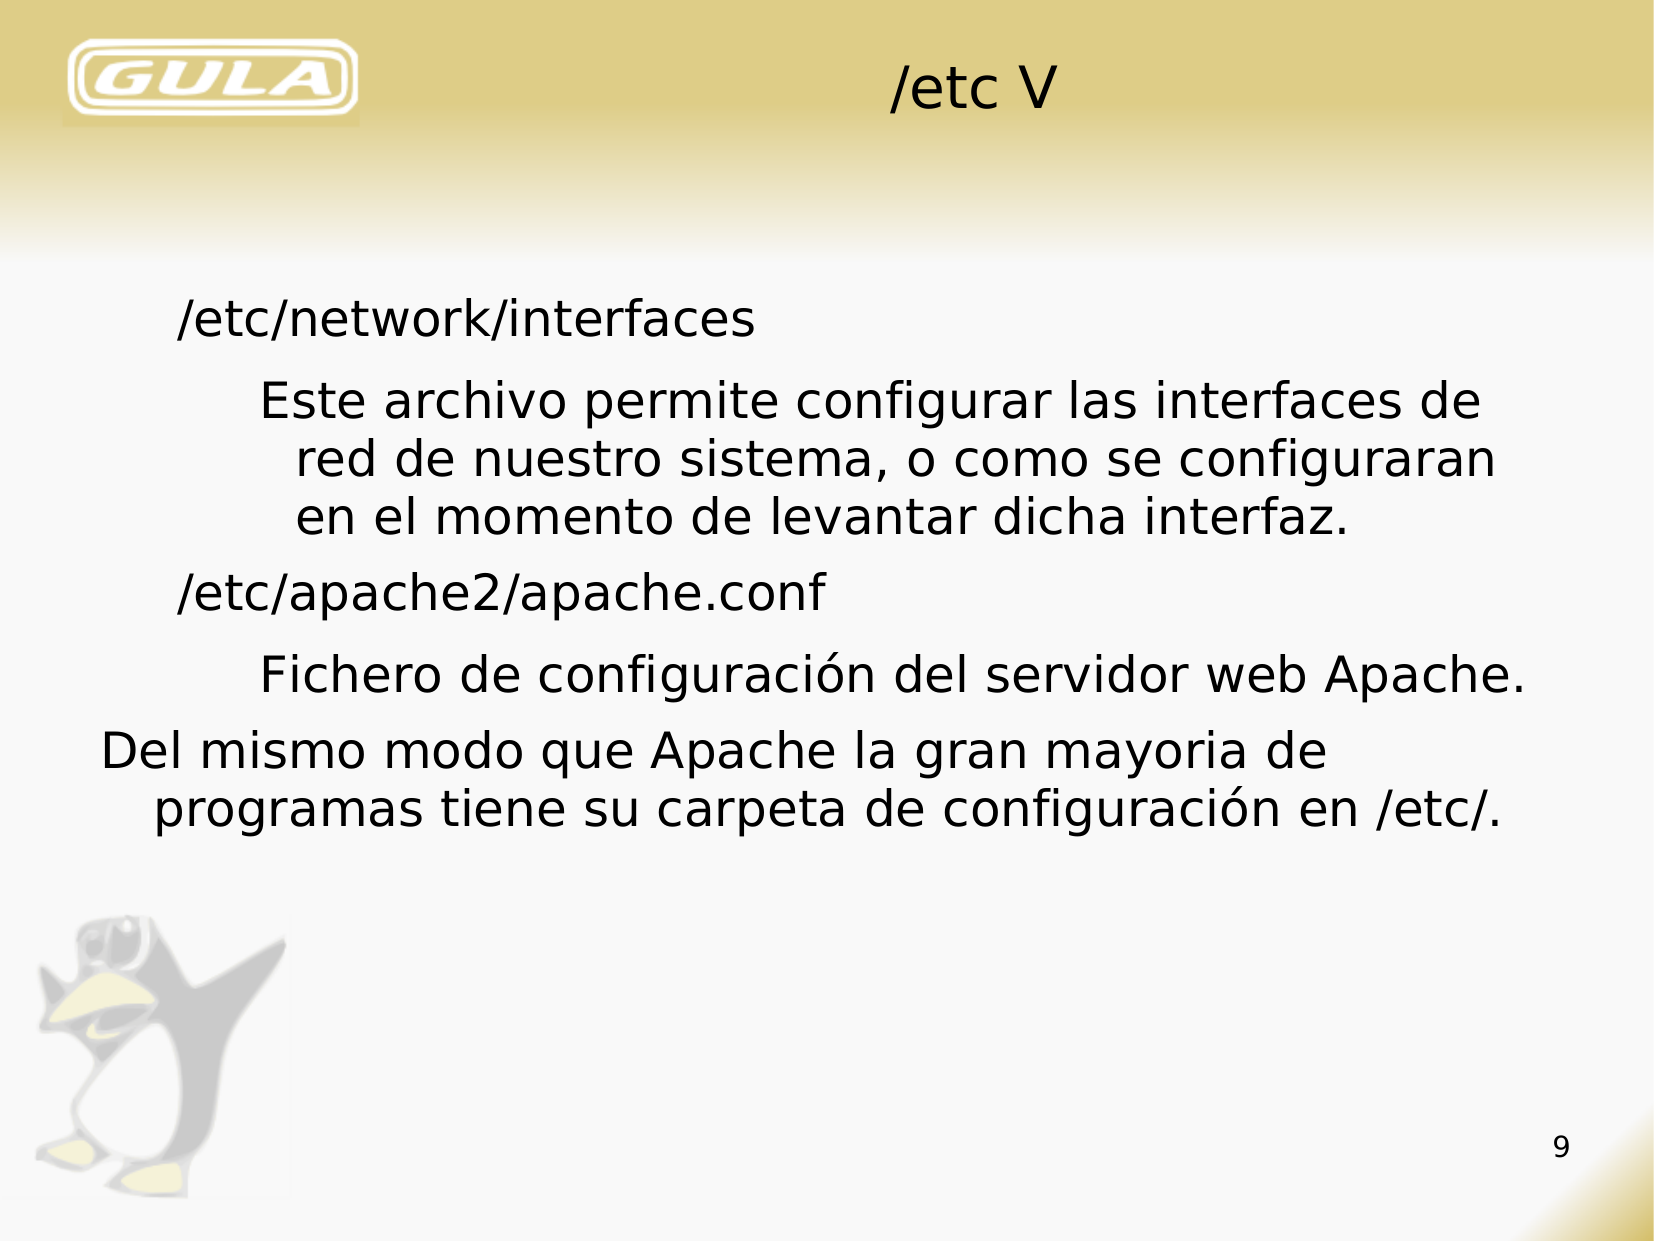

/etc V
# /etc/network/interfaces
Este archivo permite configurar las interfaces de red de nuestro sistema, o como se configuraran en el momento de levantar dicha interfaz.
/etc/apache2/apache.conf
Fichero de configuración del servidor web Apache.
Del mismo modo que Apache la gran mayoria de programas tiene su carpeta de configuración en /etc/.
9